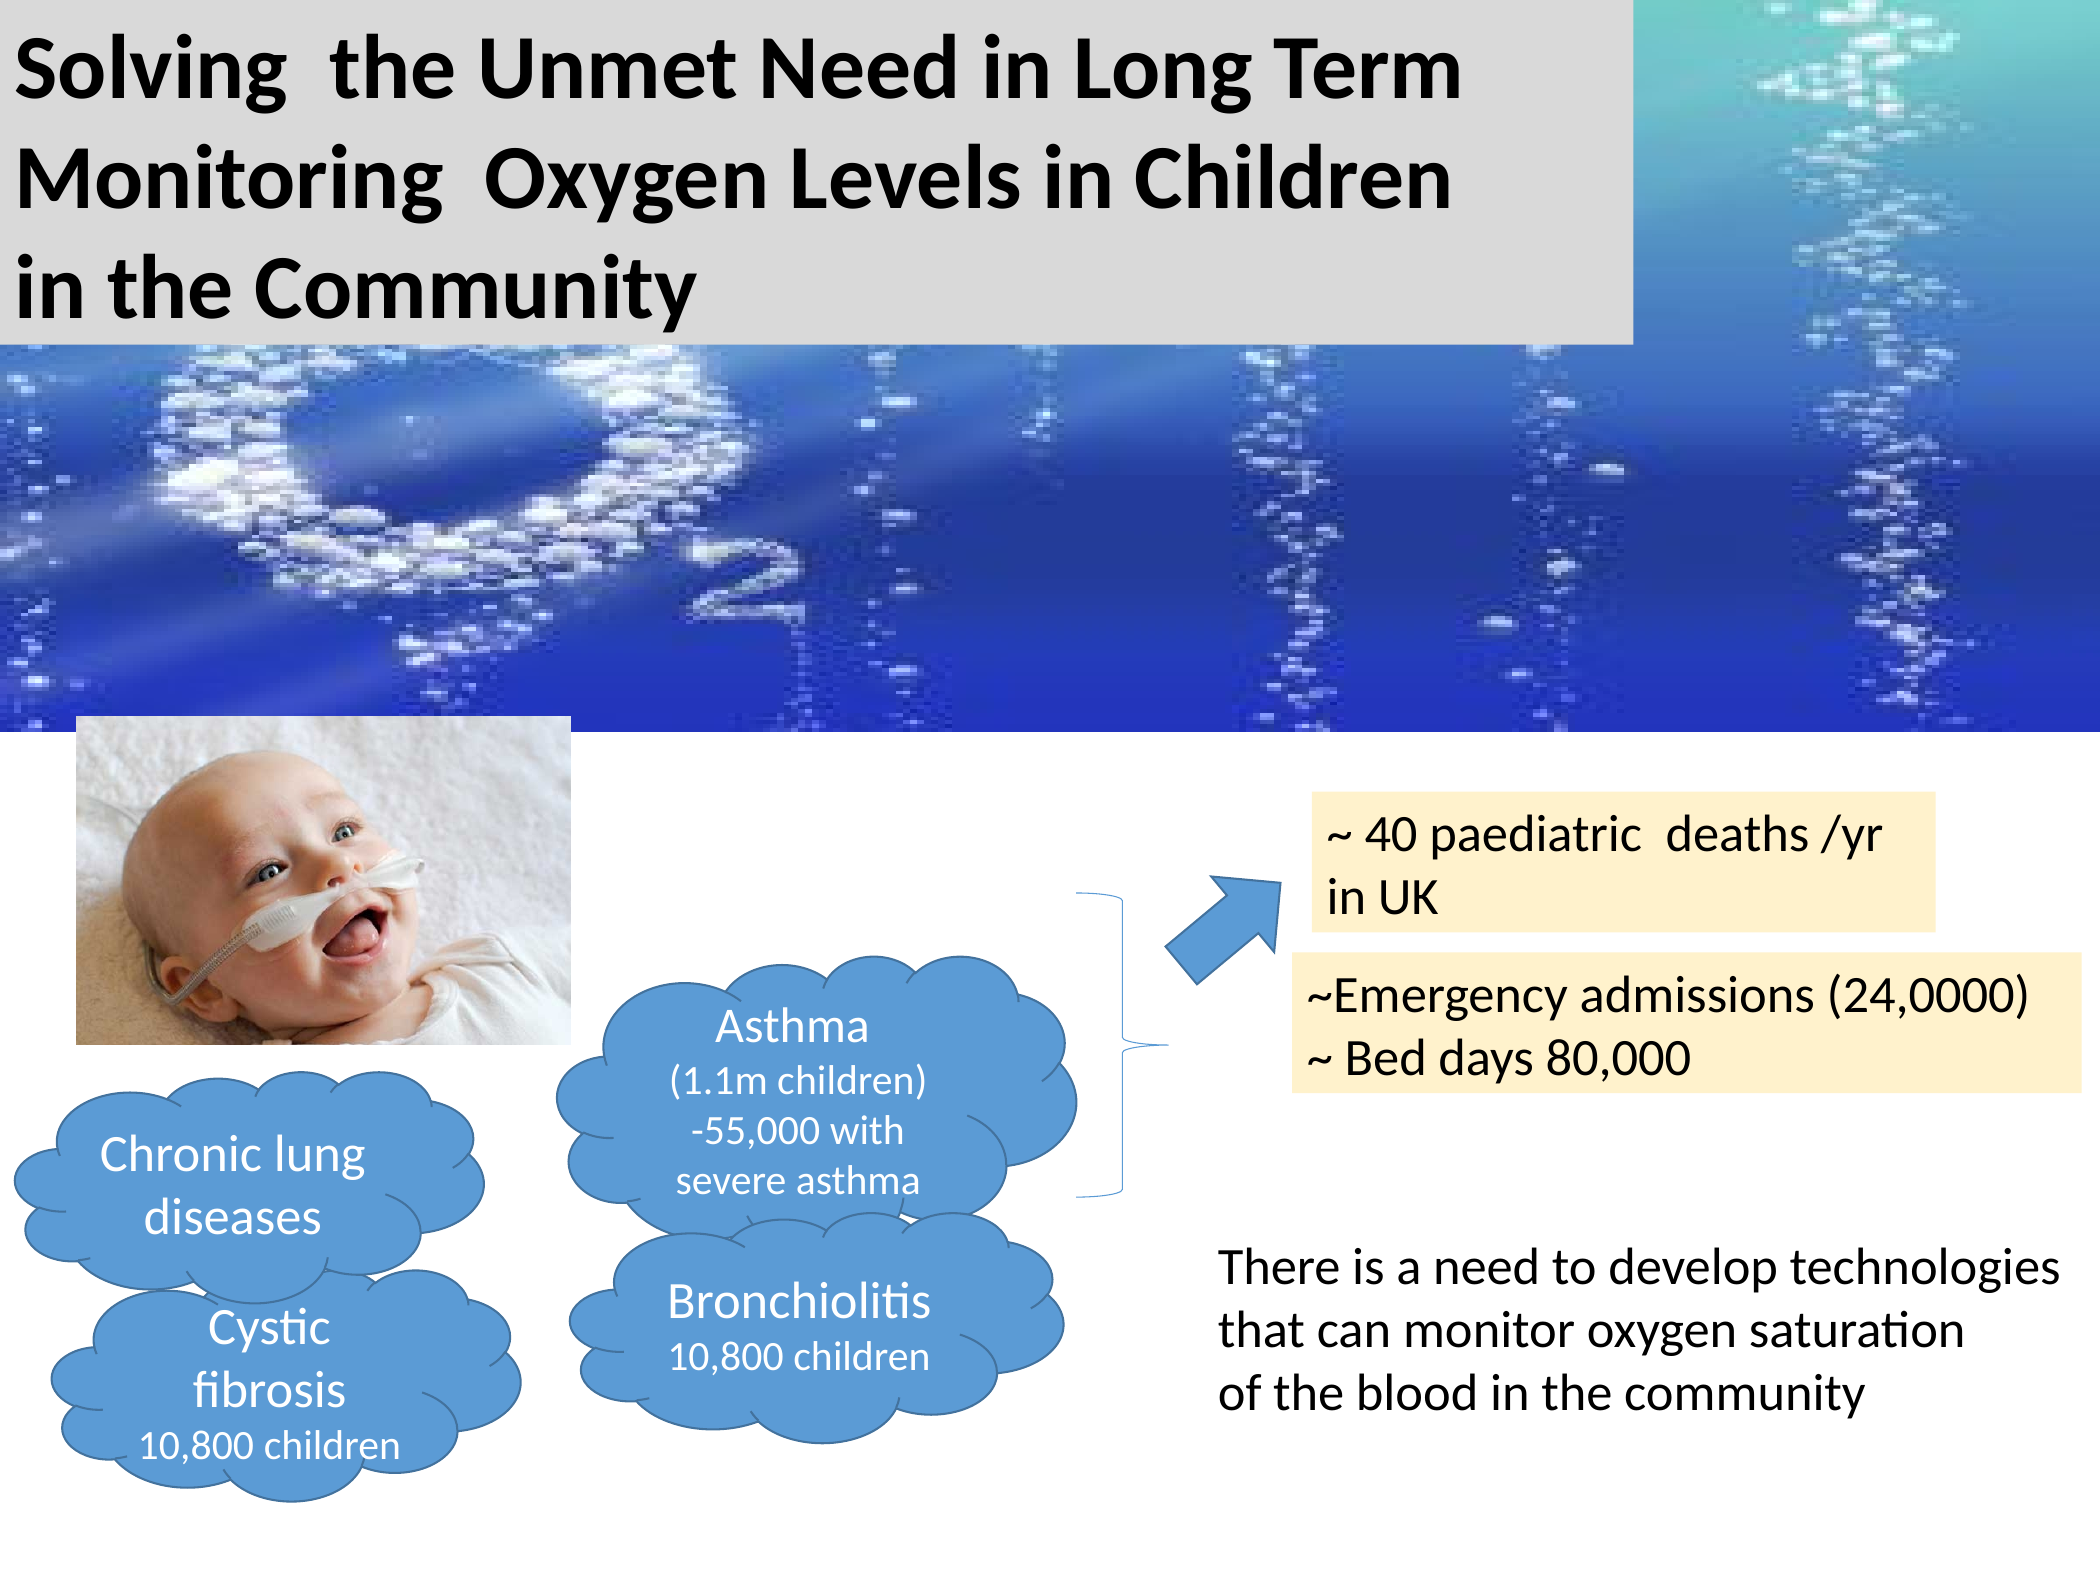

Solving the Unmet Need in Long Term Monitoring Oxygen Levels in Children
in the Community
#
~ 40 paediatric deaths /yr in UK
~Emergency admissions (24,0000)
~ Bed days 80,000
Asthma
(1.1m children)
-55,000 with severe asthma
Chronic lung diseases
Bronchiolitis
10,800 children
There is a need to develop technologies
that can monitor oxygen saturation
of the blood in the community
Cystic fibrosis
10,800 children